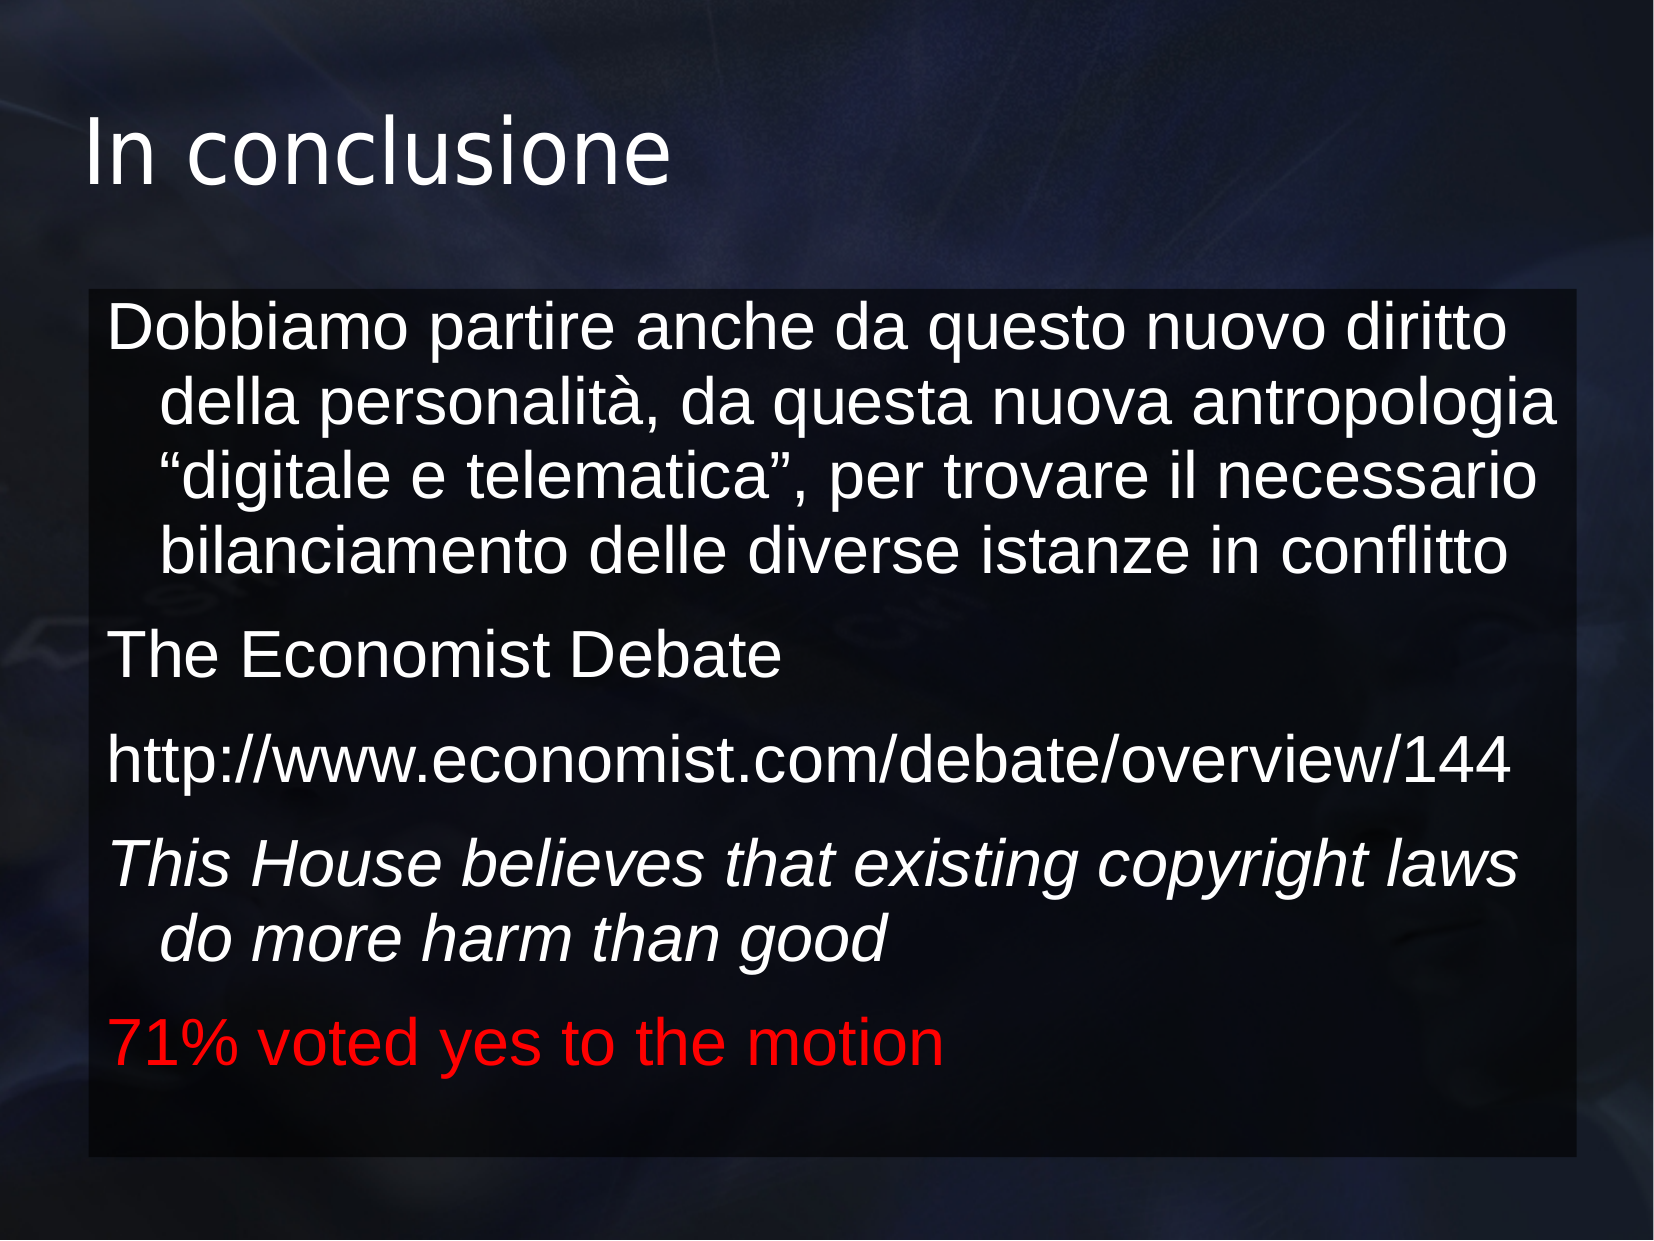

# In conclusione
Dobbiamo partire anche da questo nuovo diritto della personalità, da questa nuova antropologia “digitale e telematica”, per trovare il necessario bilanciamento delle diverse istanze in conflitto
The Economist Debate
http://www.economist.com/debate/overview/144
This House believes that existing copyright laws do more harm than good
71% voted yes to the motion